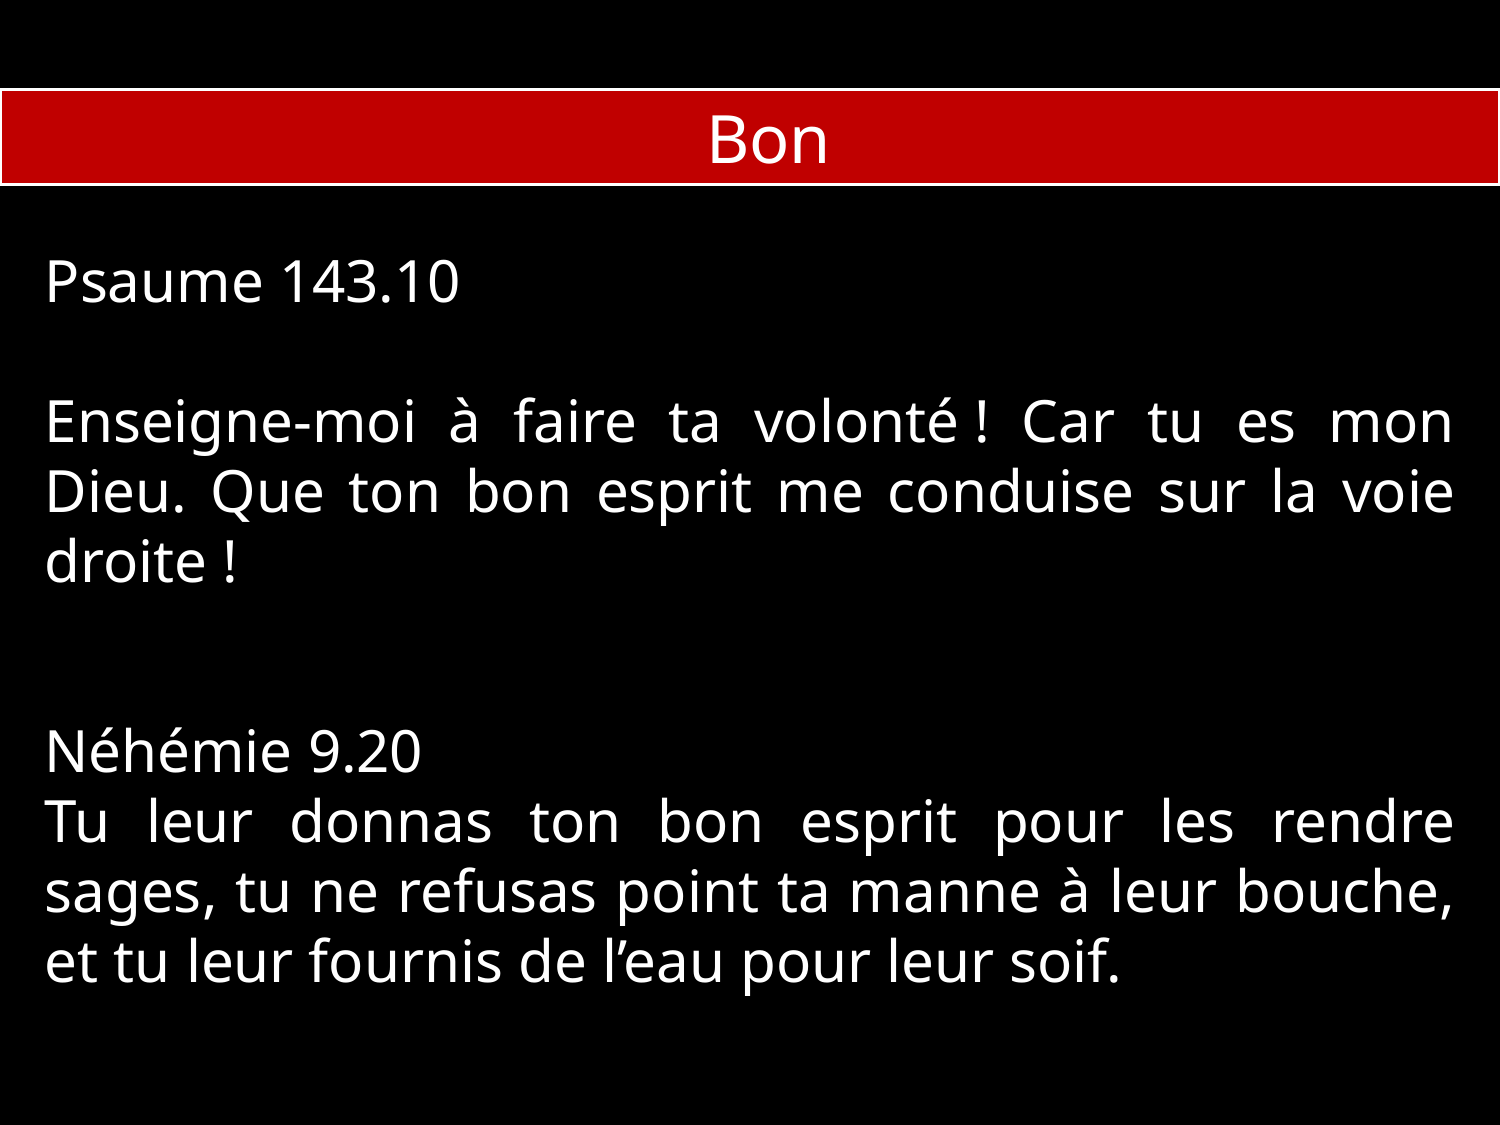

Bon
Psaume 143.10
Enseigne-moi à faire ta volonté ! Car tu es mon Dieu. Que ton bon esprit me conduise sur la voie droite !
Néhémie 9.20
Tu leur donnas ton bon esprit pour les rendre sages, tu ne refusas point ta manne à leur bouche, et tu leur fournis de l’eau pour leur soif.